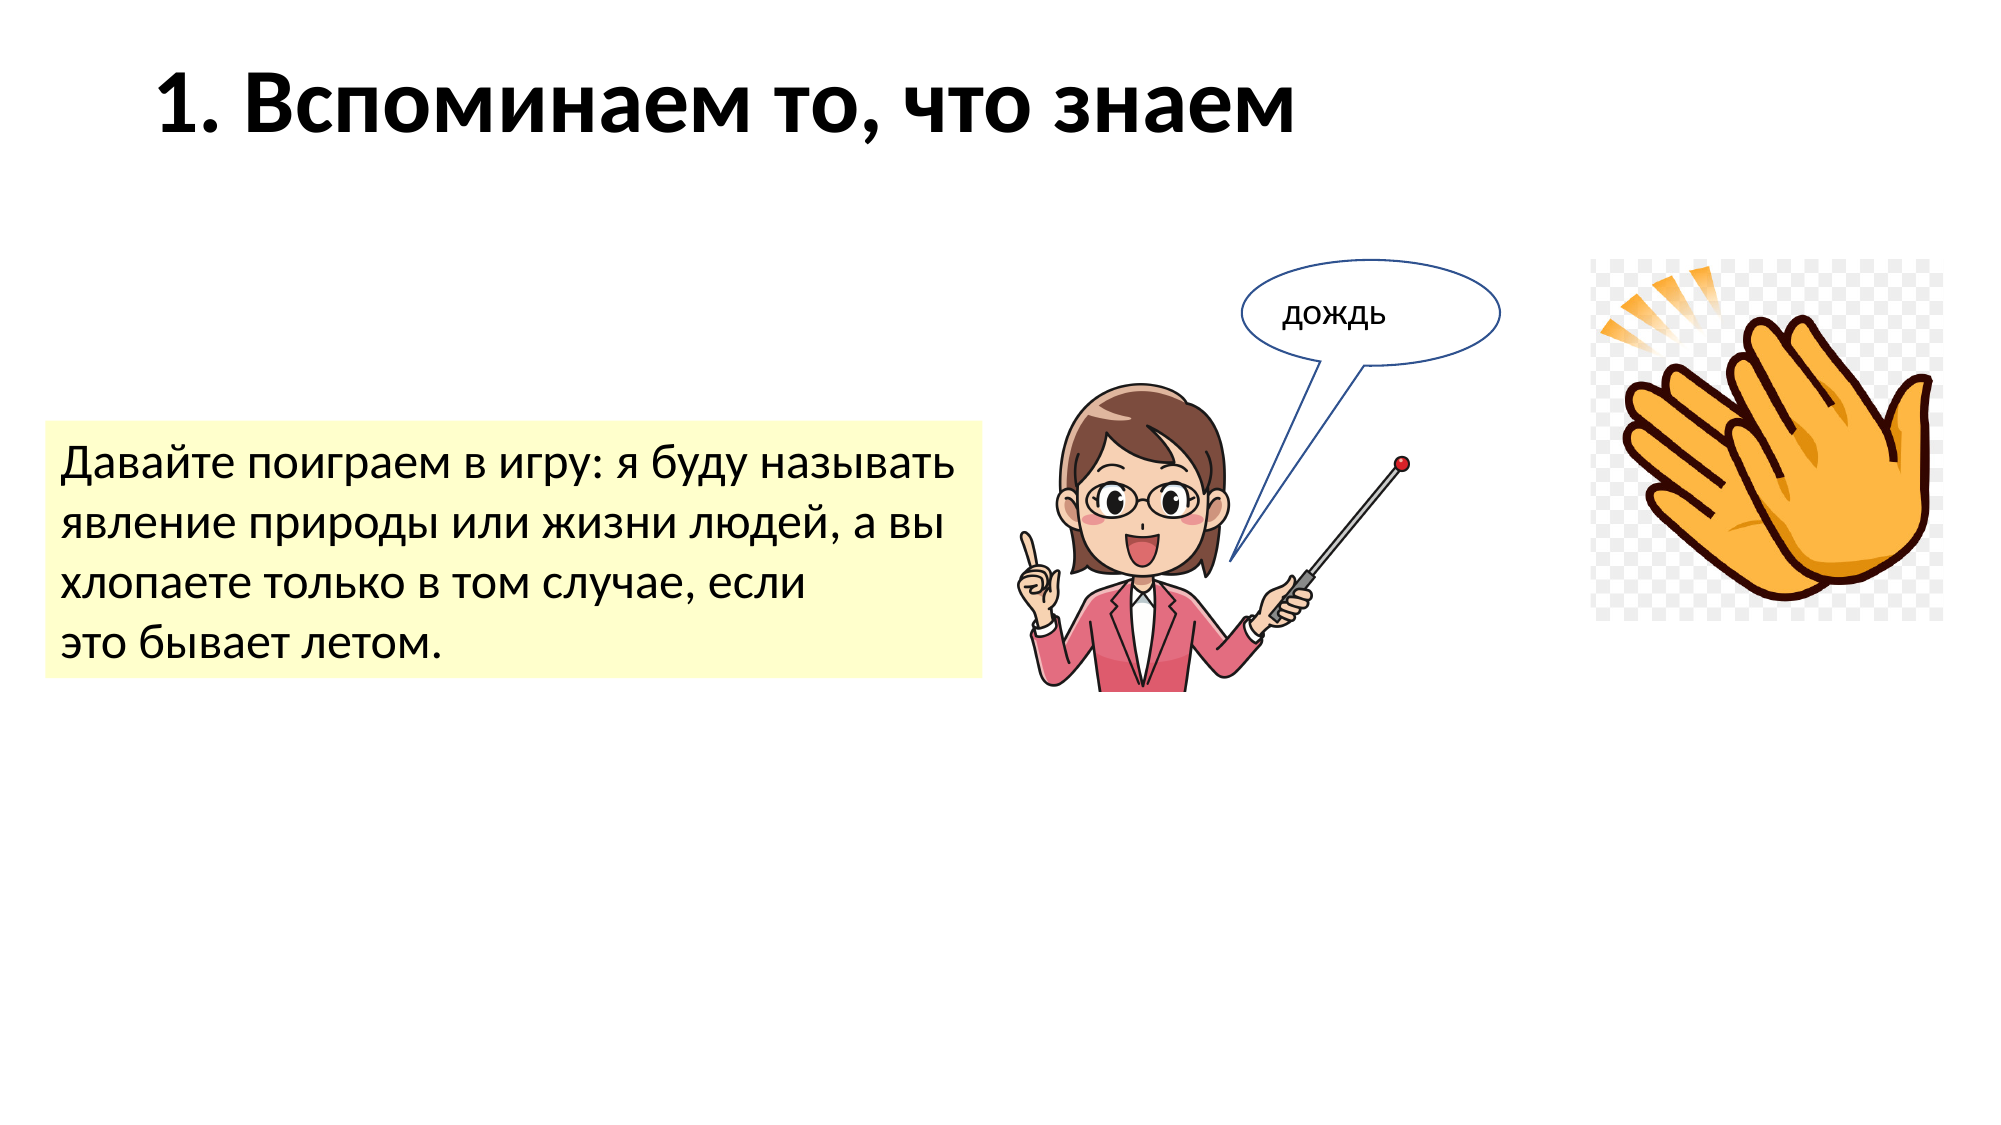

# 1. Вспоминаем то, что знаем
дождь
Давайте поиграем в игру: я буду называть явление природы или жизни людей, а вы хлопаете только в том случае, если
это бывает летом.